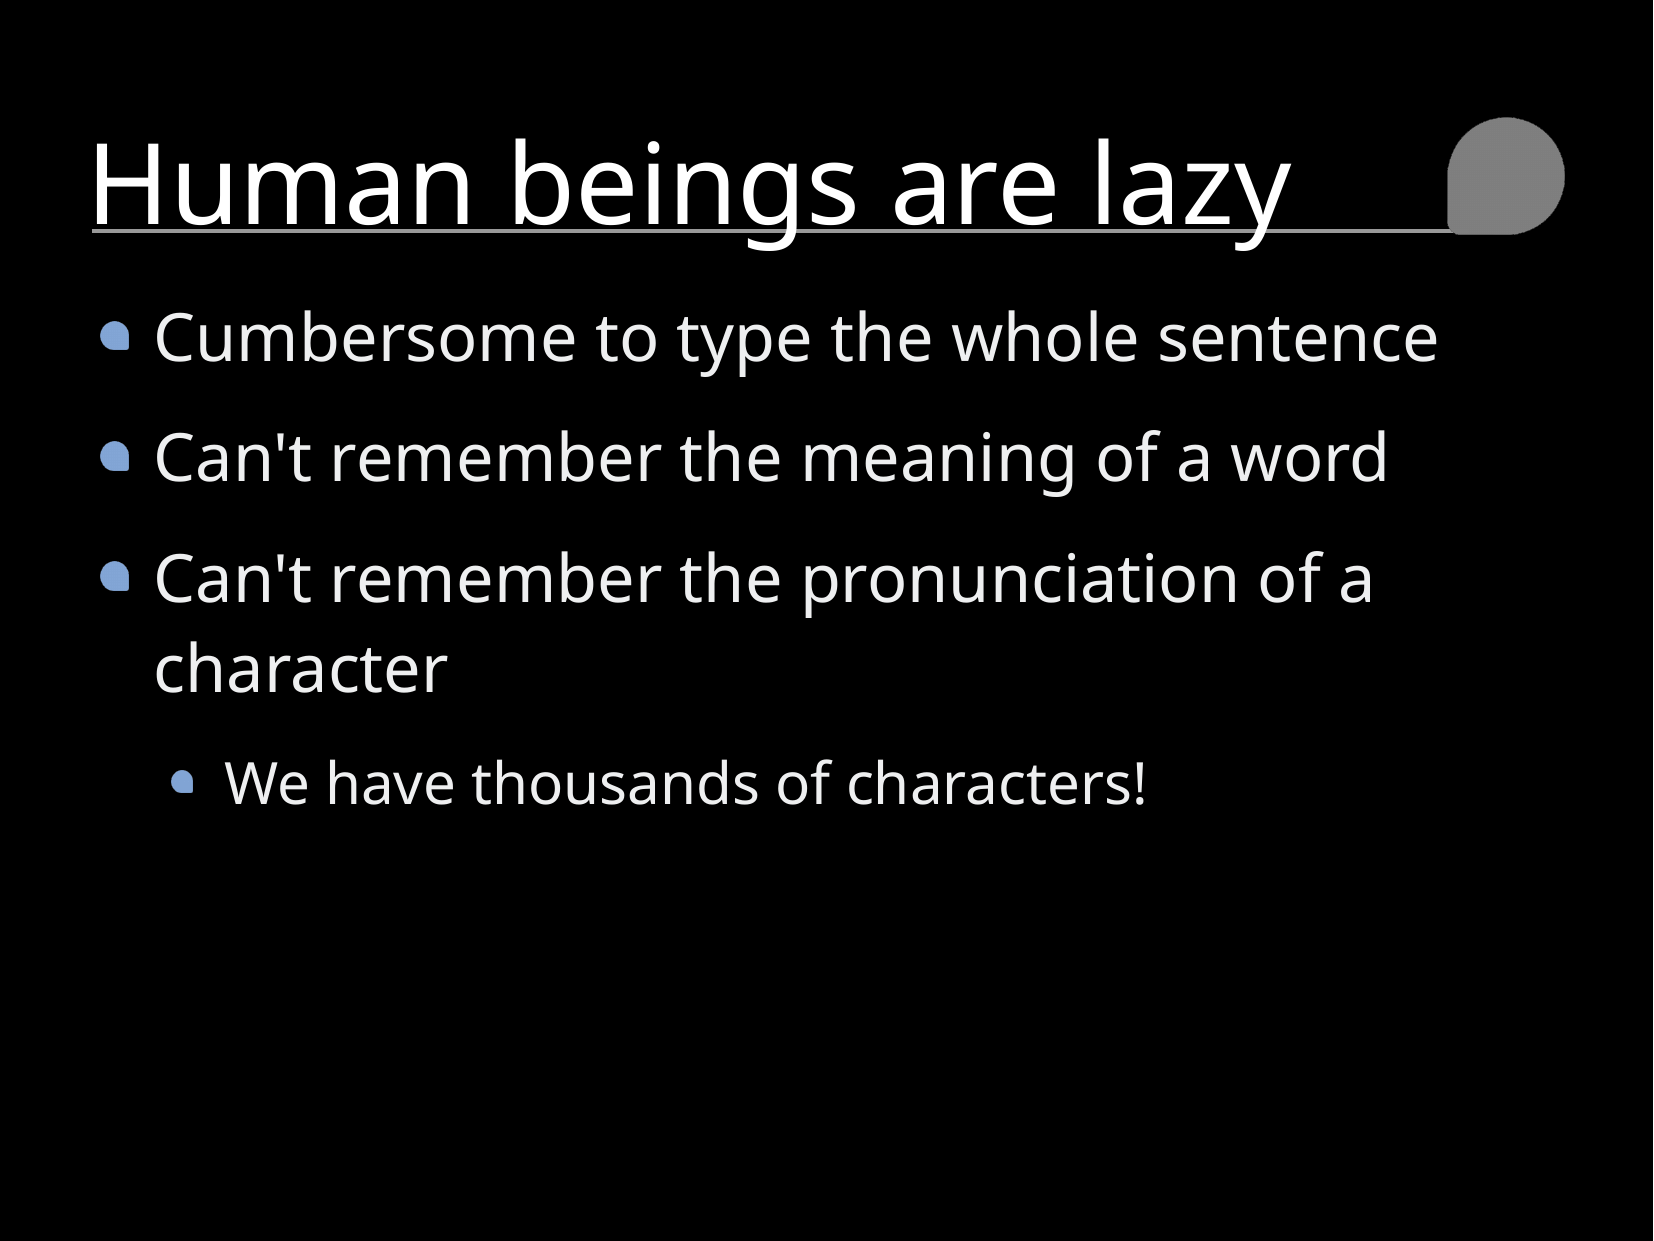

# Human beings are lazy
Cumbersome to type the whole sentence
Can't remember the meaning of a word
Can't remember the pronunciation of a character
We have thousands of characters!